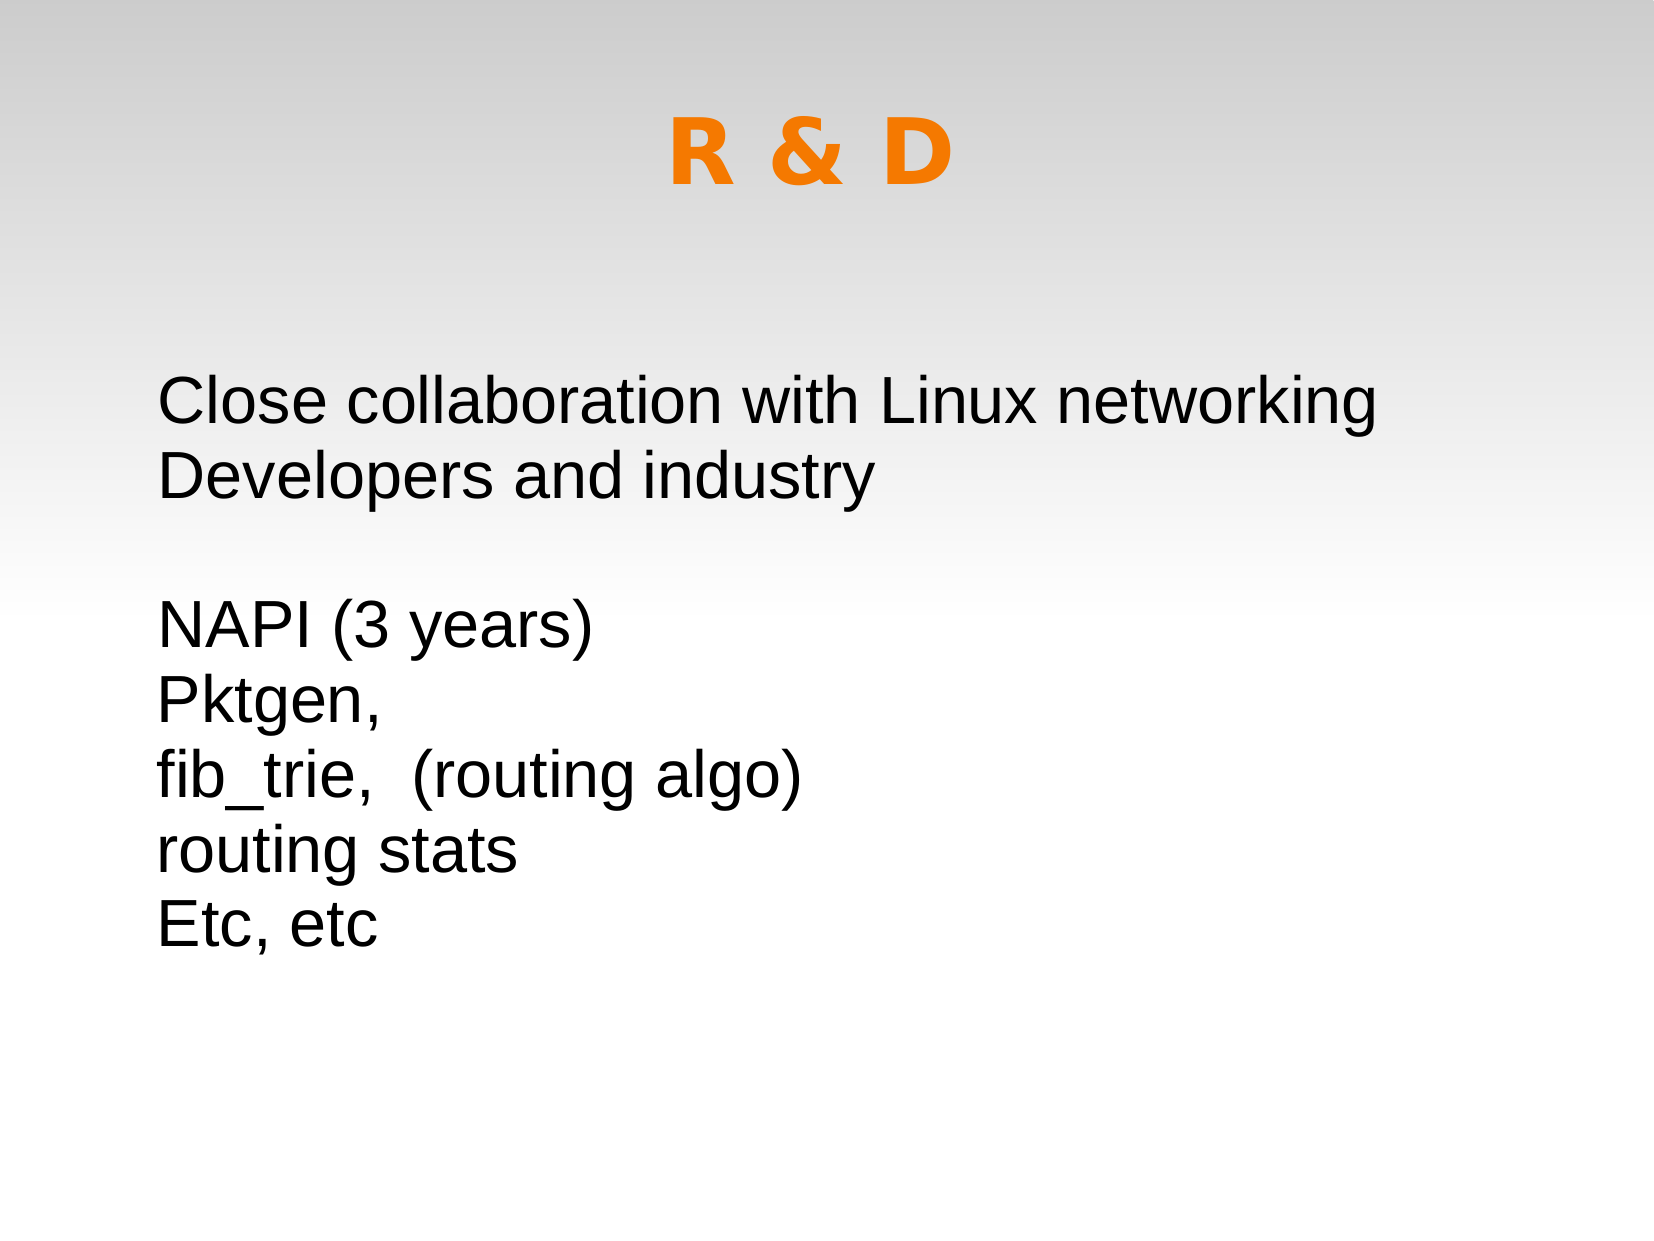

# R & D
	Close collaboration with Linux networking
	Developers and industry
 	NAPI (3 years)
 Pktgen,
 fib_trie, (routing algo)
 routing stats
 Etc, etc